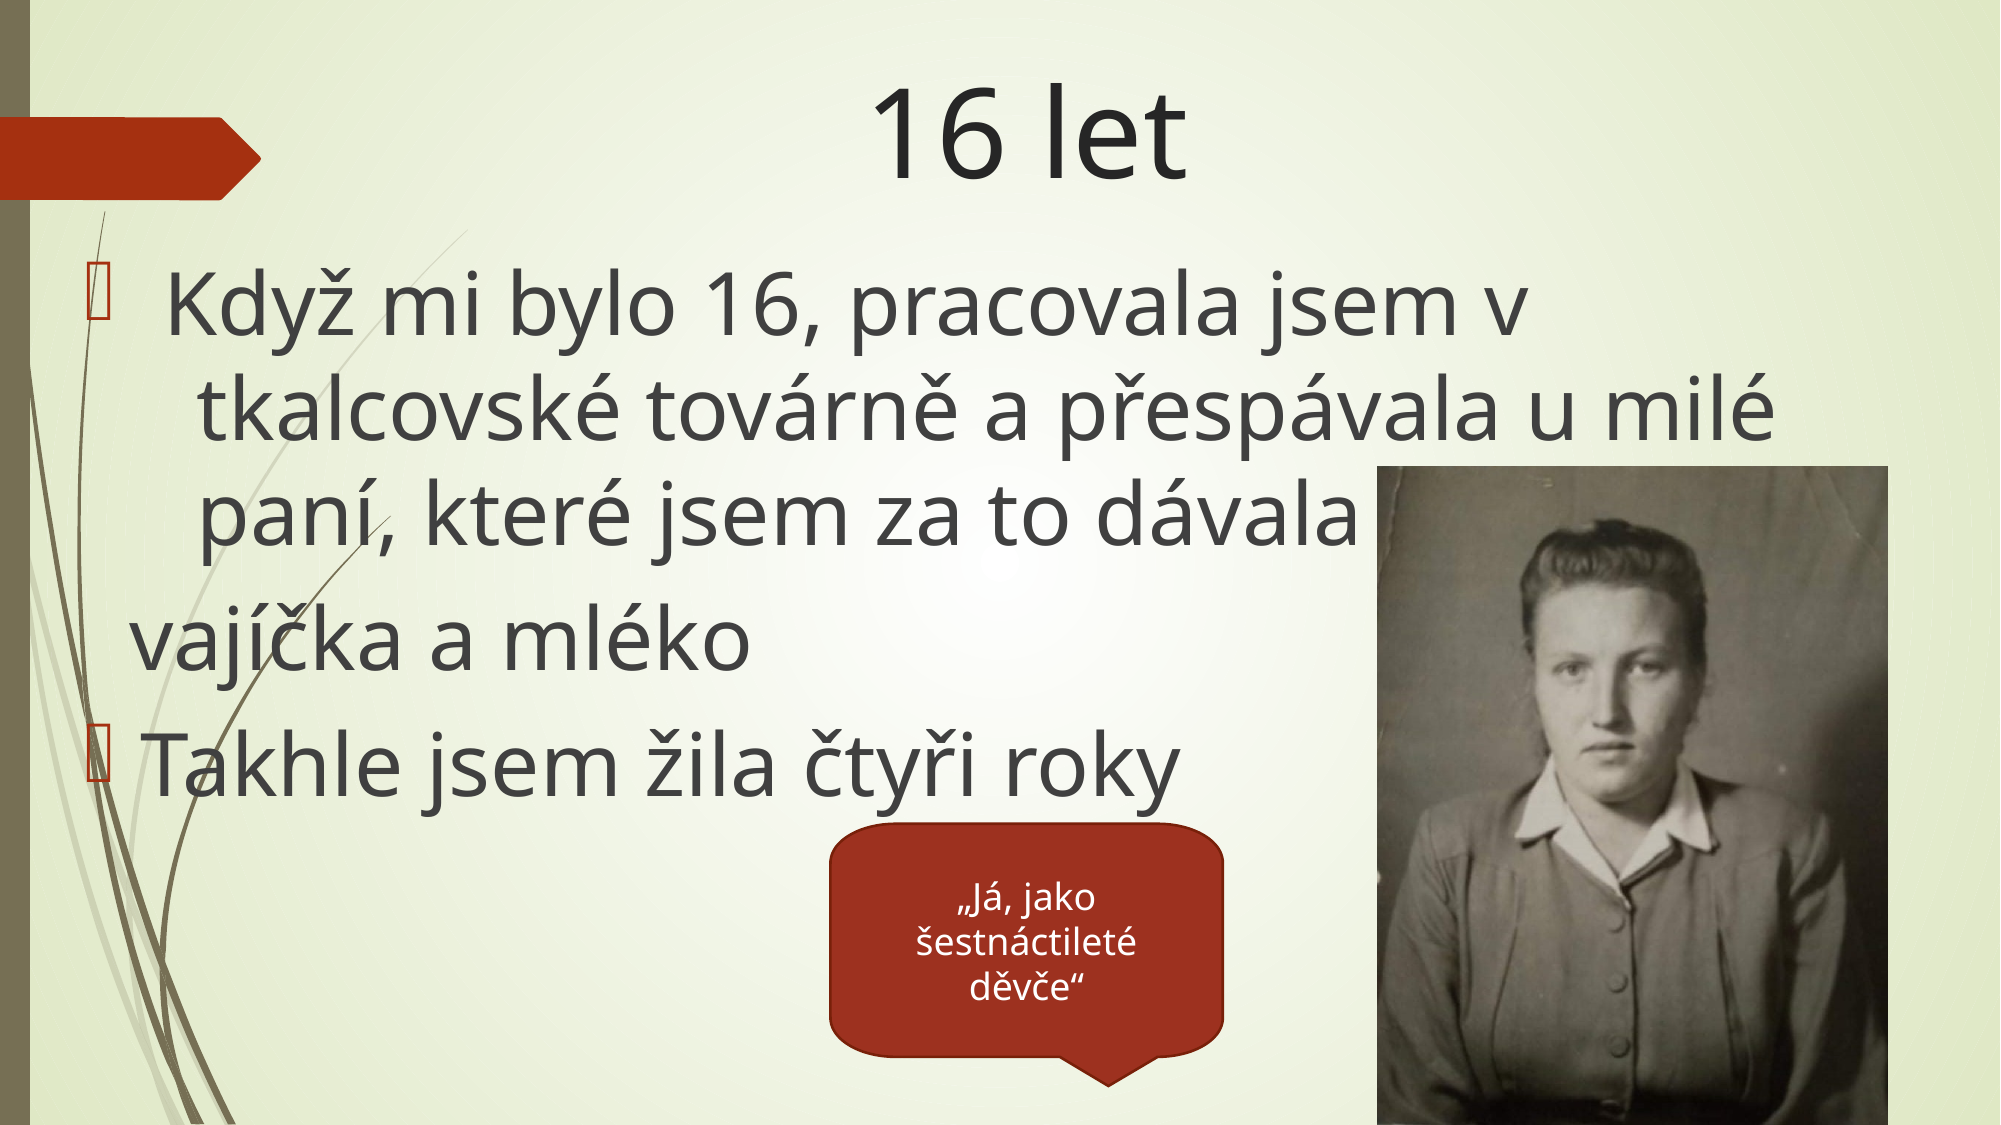

# 16 let
 Když mi bylo 16, pracovala jsem v tkalcovské továrně a přespávala u milé paní, které jsem za to dávala
 vajíčka a mléko
Takhle jsem žila čtyři roky
„Já, jako šestnáctileté děvče“